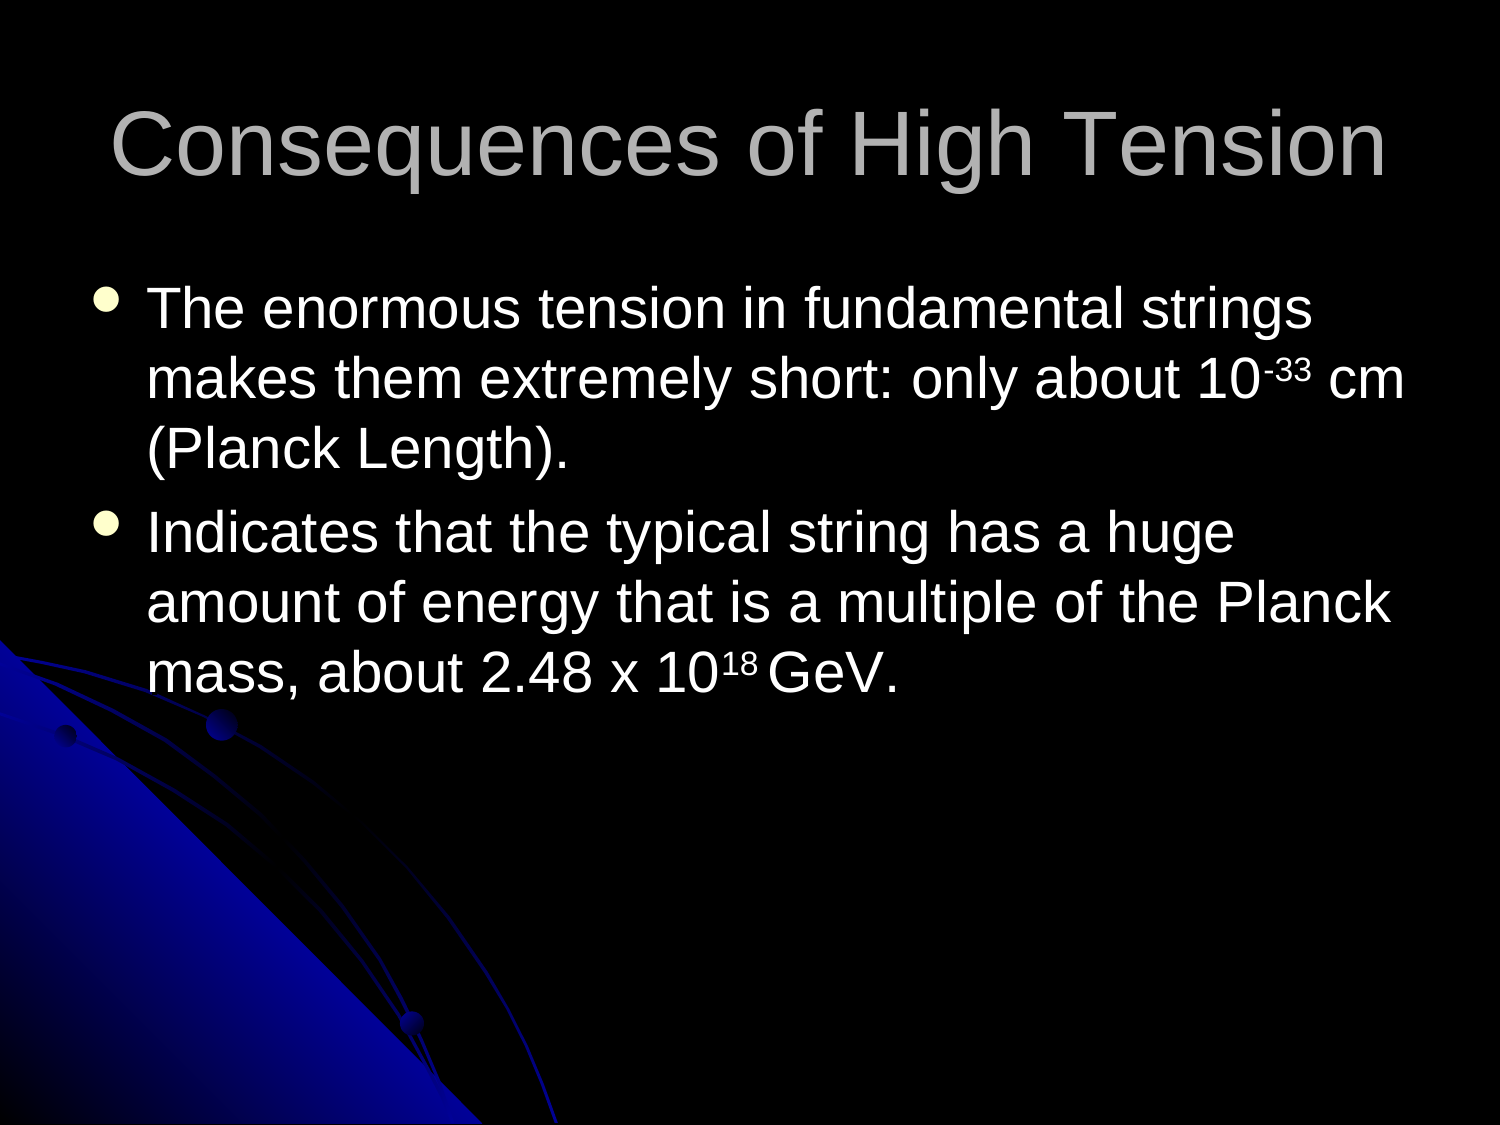

# Consequences of High Tension
The enormous tension in fundamental strings makes them extremely short: only about 10-33 cm (Planck Length).
Indicates that the typical string has a huge amount of energy that is a multiple of the Planck mass, about 2.48 x 1018 GeV.